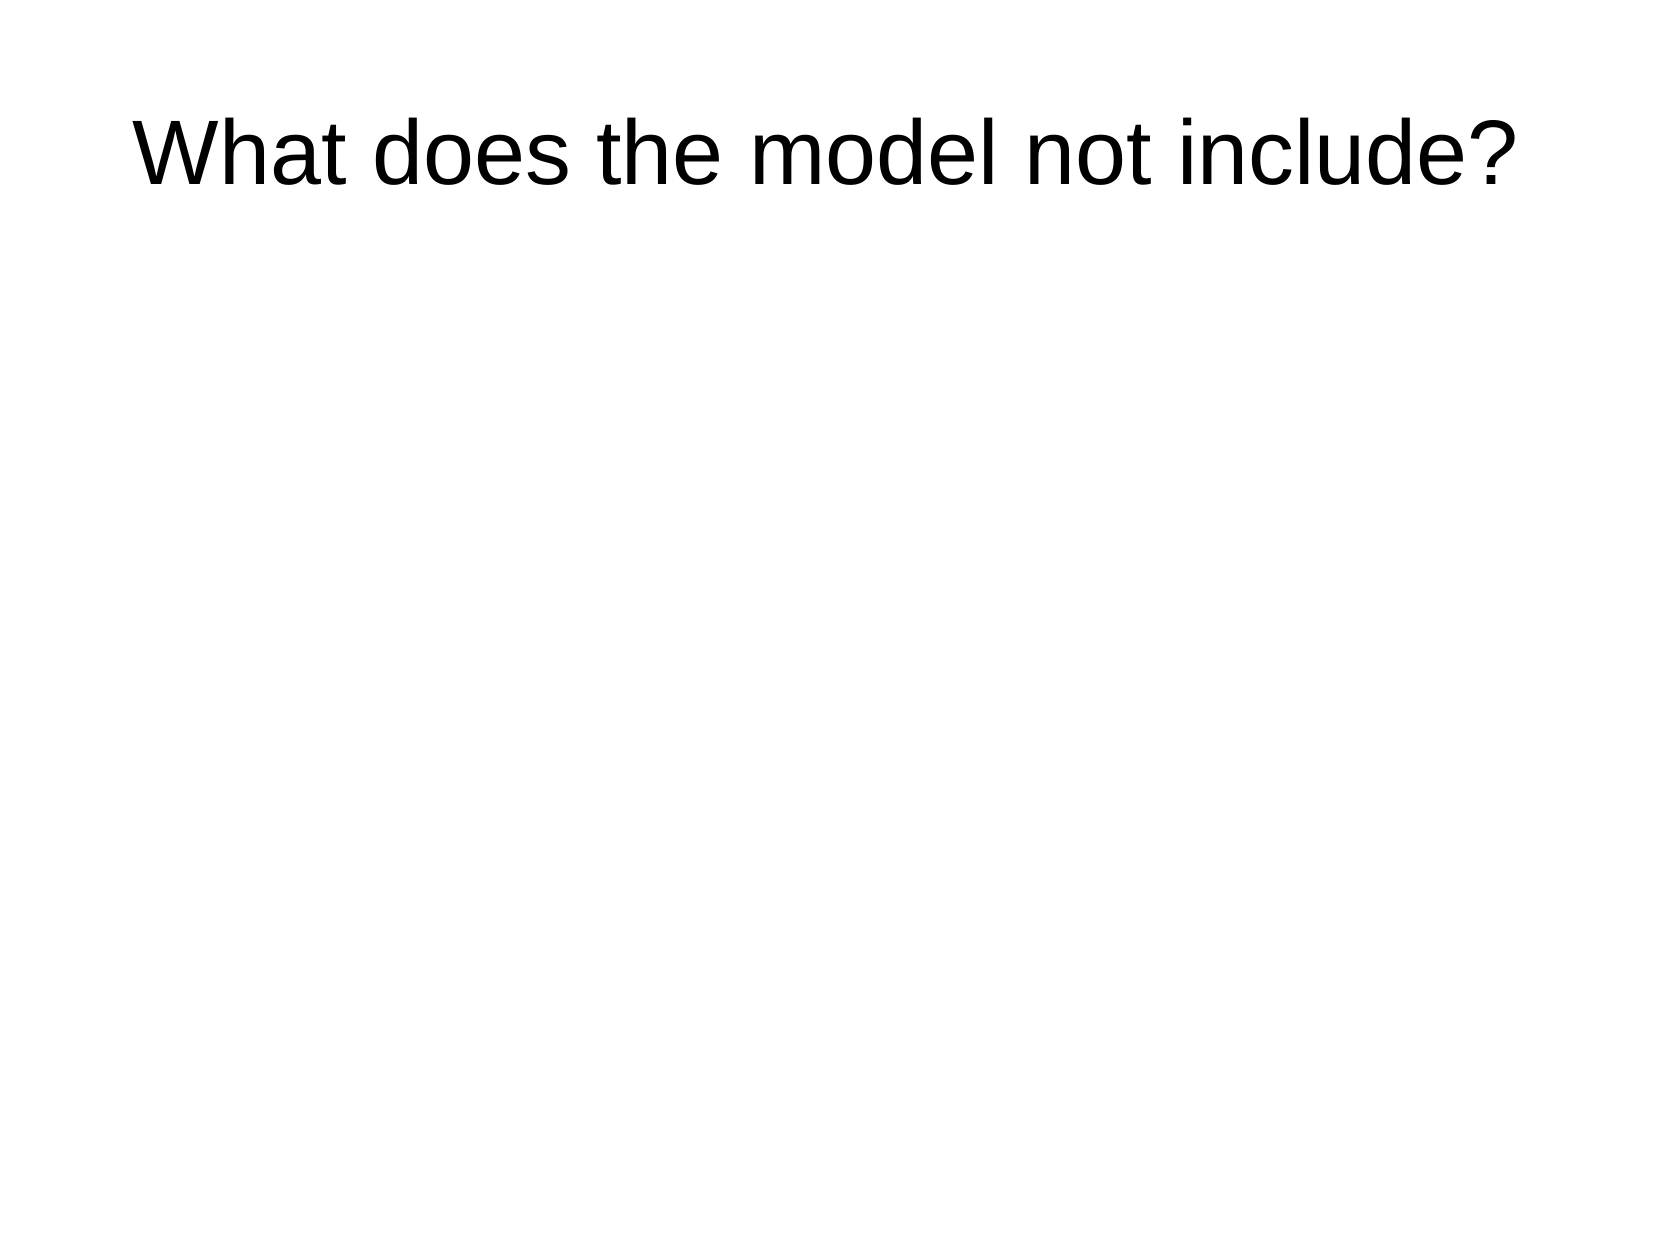

# What does the model not include?